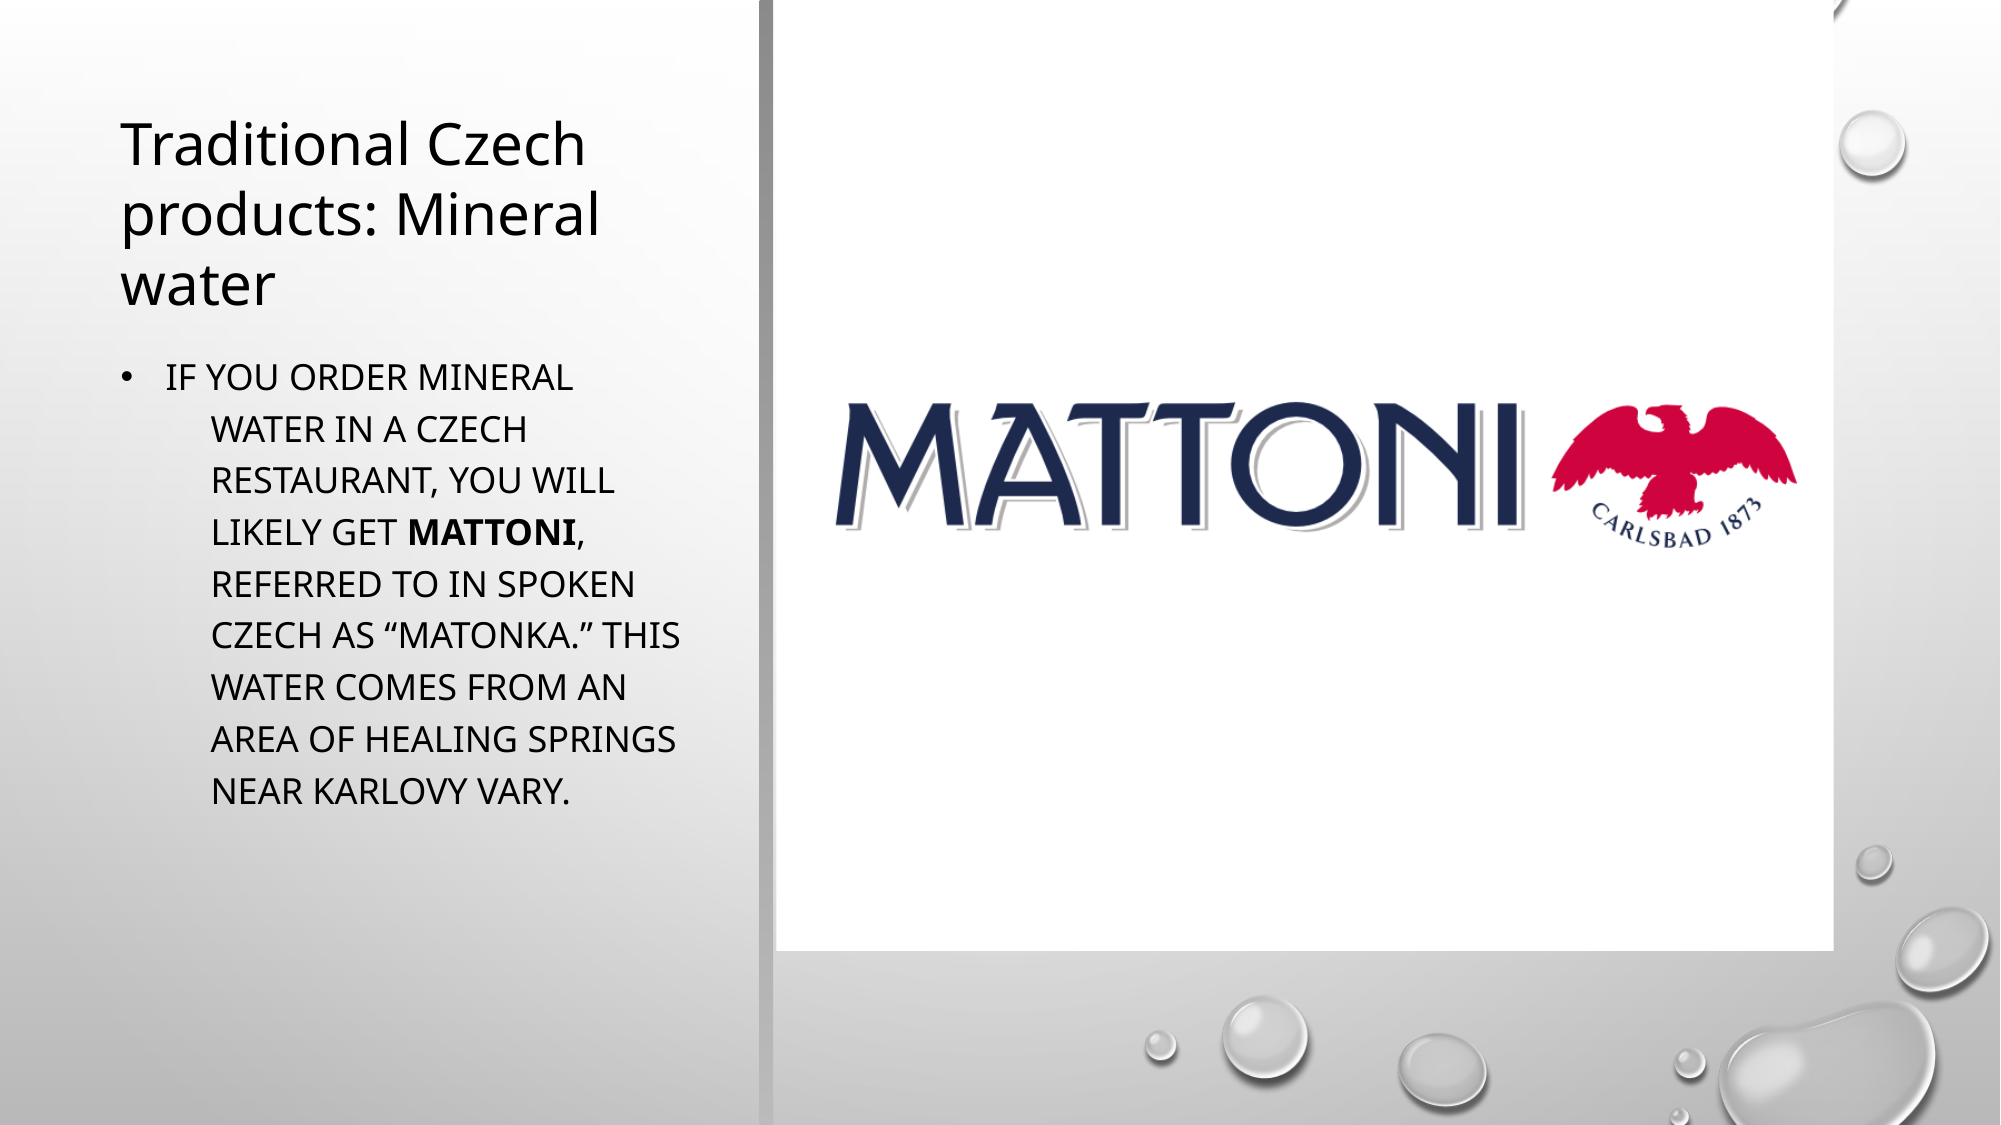

Traditional Czech products: Mineral water
# If you order mineral water in a Czech restaurant, you will likely get Mattoni, referred to in spoken Czech as “Matonka.” This water comes from an area of healing springs near Karlovy Vary.